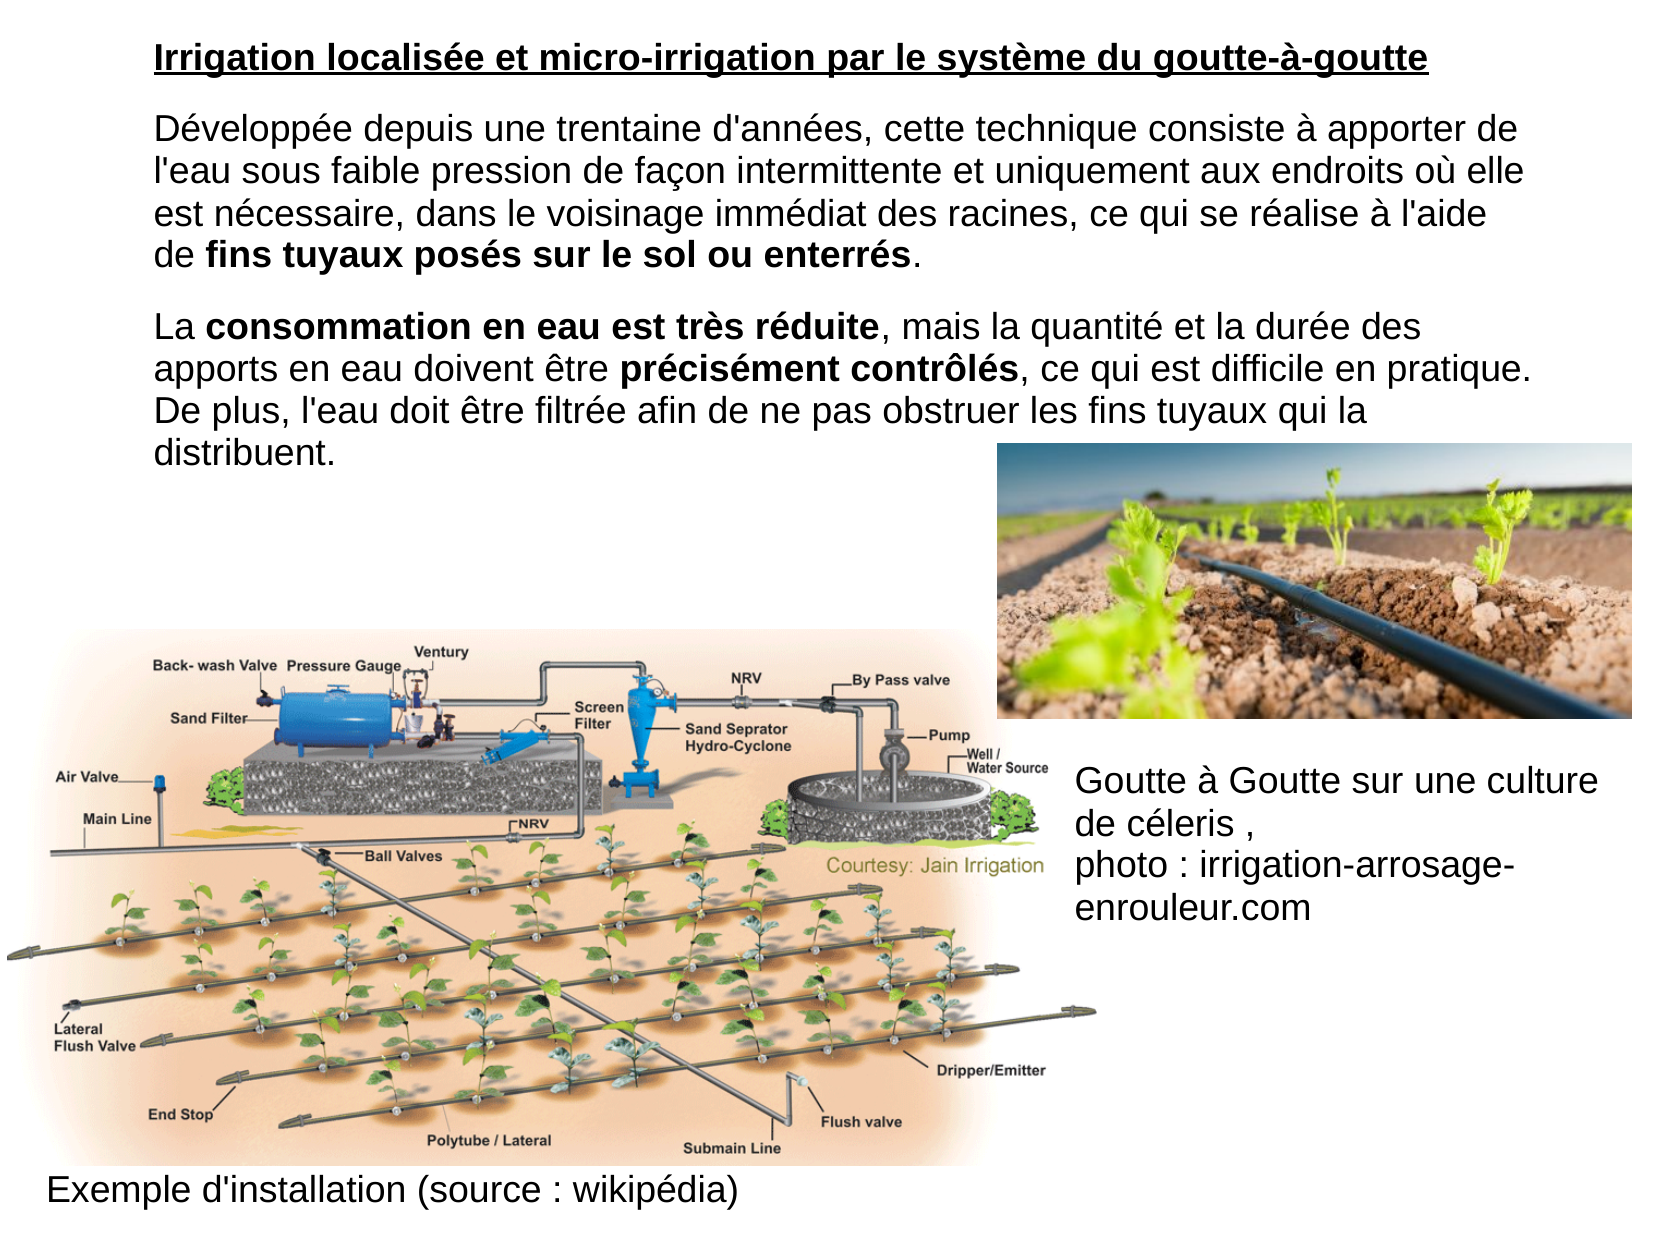

# Irrigation localisée et micro-irrigation par le système du goutte-à-goutte
Développée depuis une trentaine d'années, cette technique consiste à apporter de l'eau sous faible pression de façon intermittente et uniquement aux endroits où elle est nécessaire, dans le voisinage immédiat des racines, ce qui se réalise à l'aide de fins tuyaux posés sur le sol ou enterrés.
La consommation en eau est très réduite, mais la quantité et la durée des apports en eau doivent être précisément contrôlés, ce qui est difficile en pratique. De plus, l'eau doit être filtrée afin de ne pas obstruer les fins tuyaux qui la distribuent.
Goutte à Goutte sur une culture de céleris ,
photo : irrigation-arrosage-enrouleur.com
Exemple d'installation (source : wikipédia)